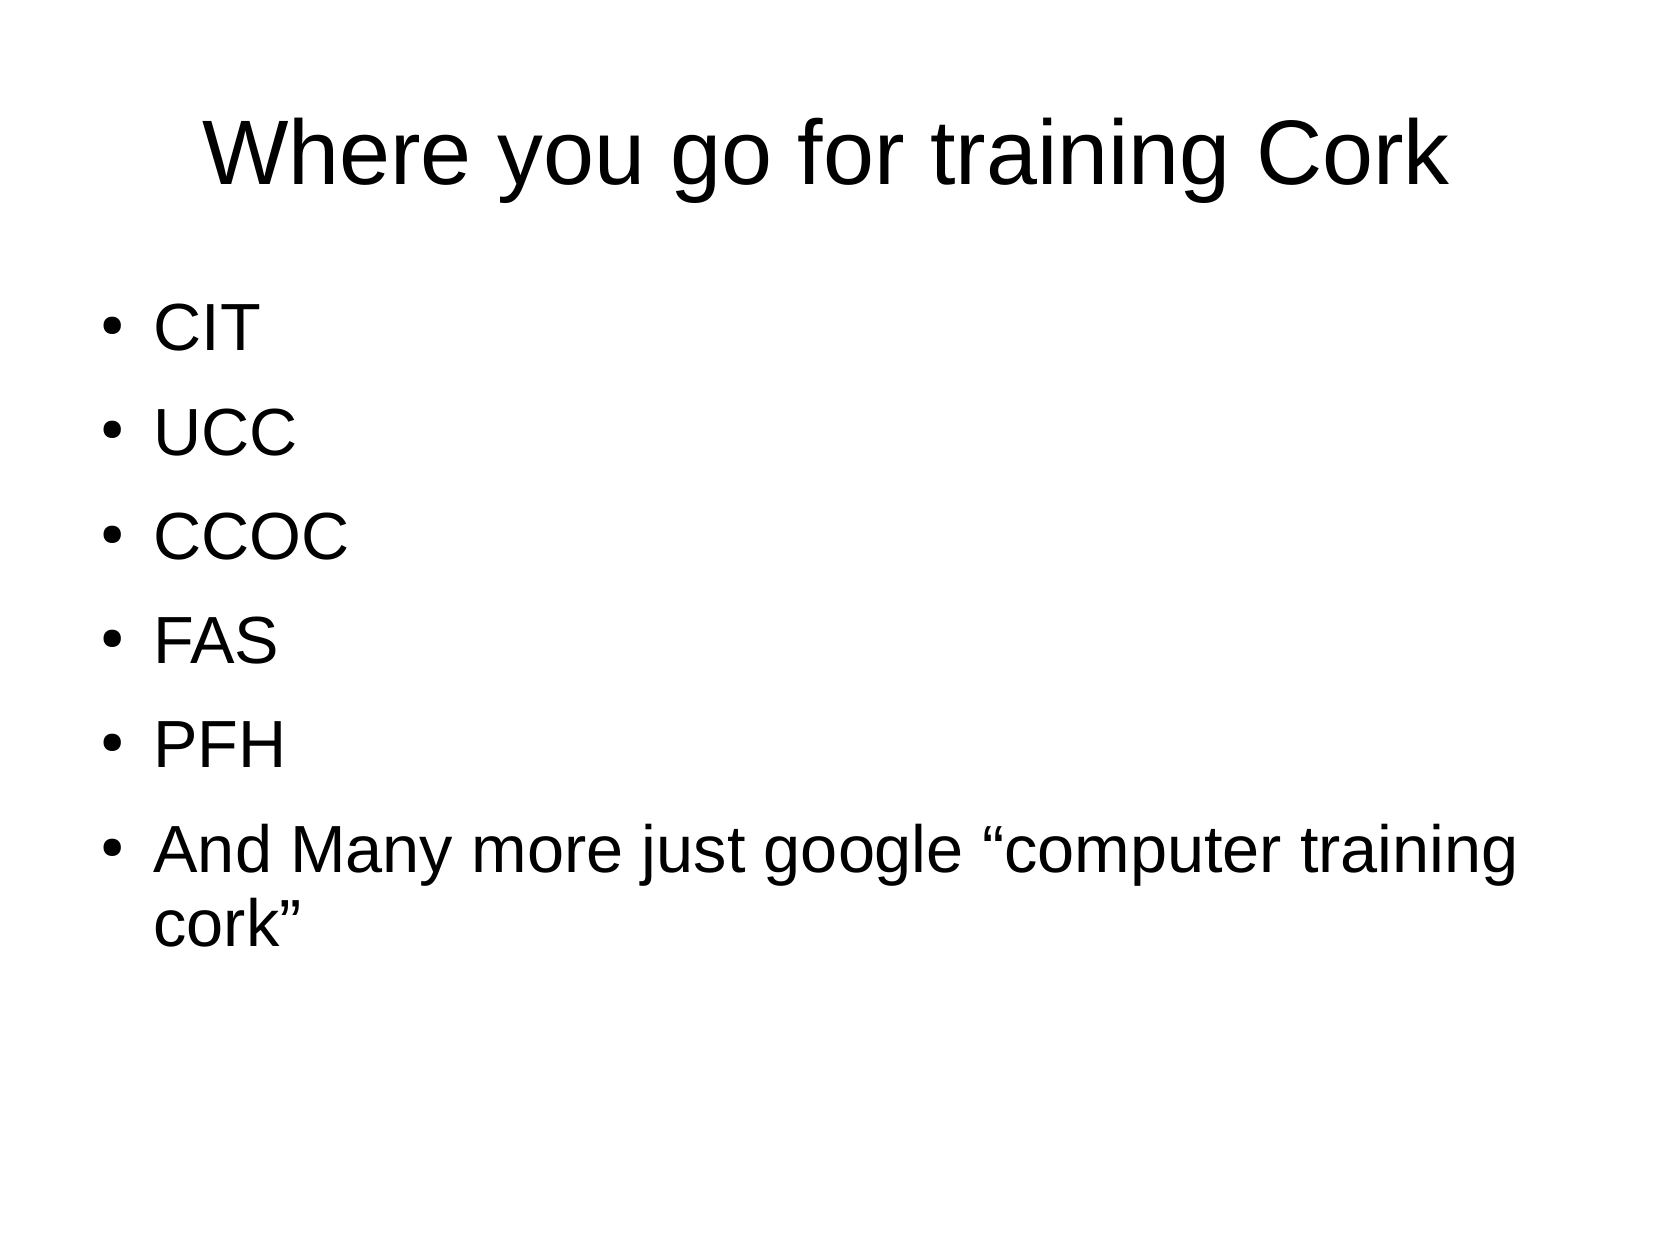

# Where you go for training Cork
CIT
UCC
CCOC
FAS
PFH
And Many more just google “computer training cork”